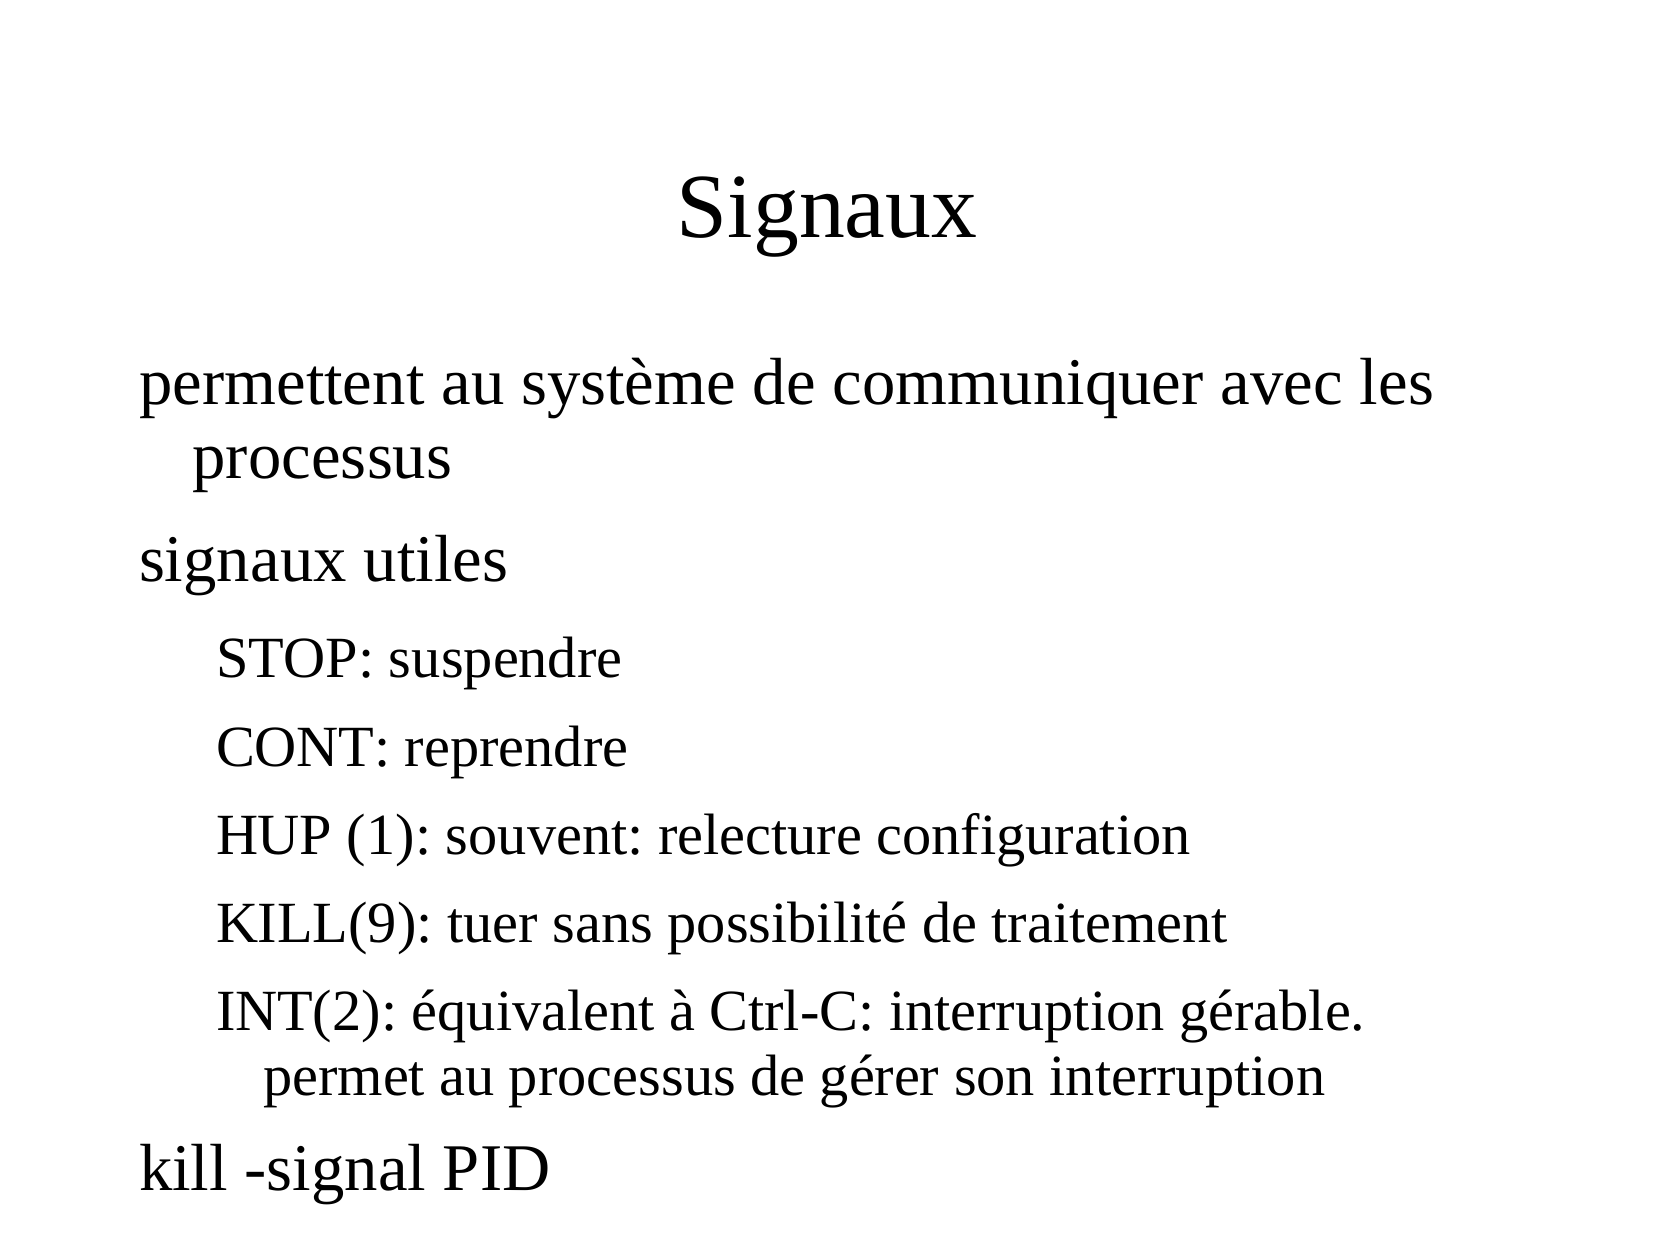

# Signaux
permettent au système de communiquer avec les processus
signaux utiles
STOP: suspendre
CONT: reprendre
HUP (1): souvent: relecture configuration
KILL(9): tuer sans possibilité de traitement
INT(2): équivalent à Ctrl-C: interruption gérable. permet au processus de gérer son interruption
kill -signal PID